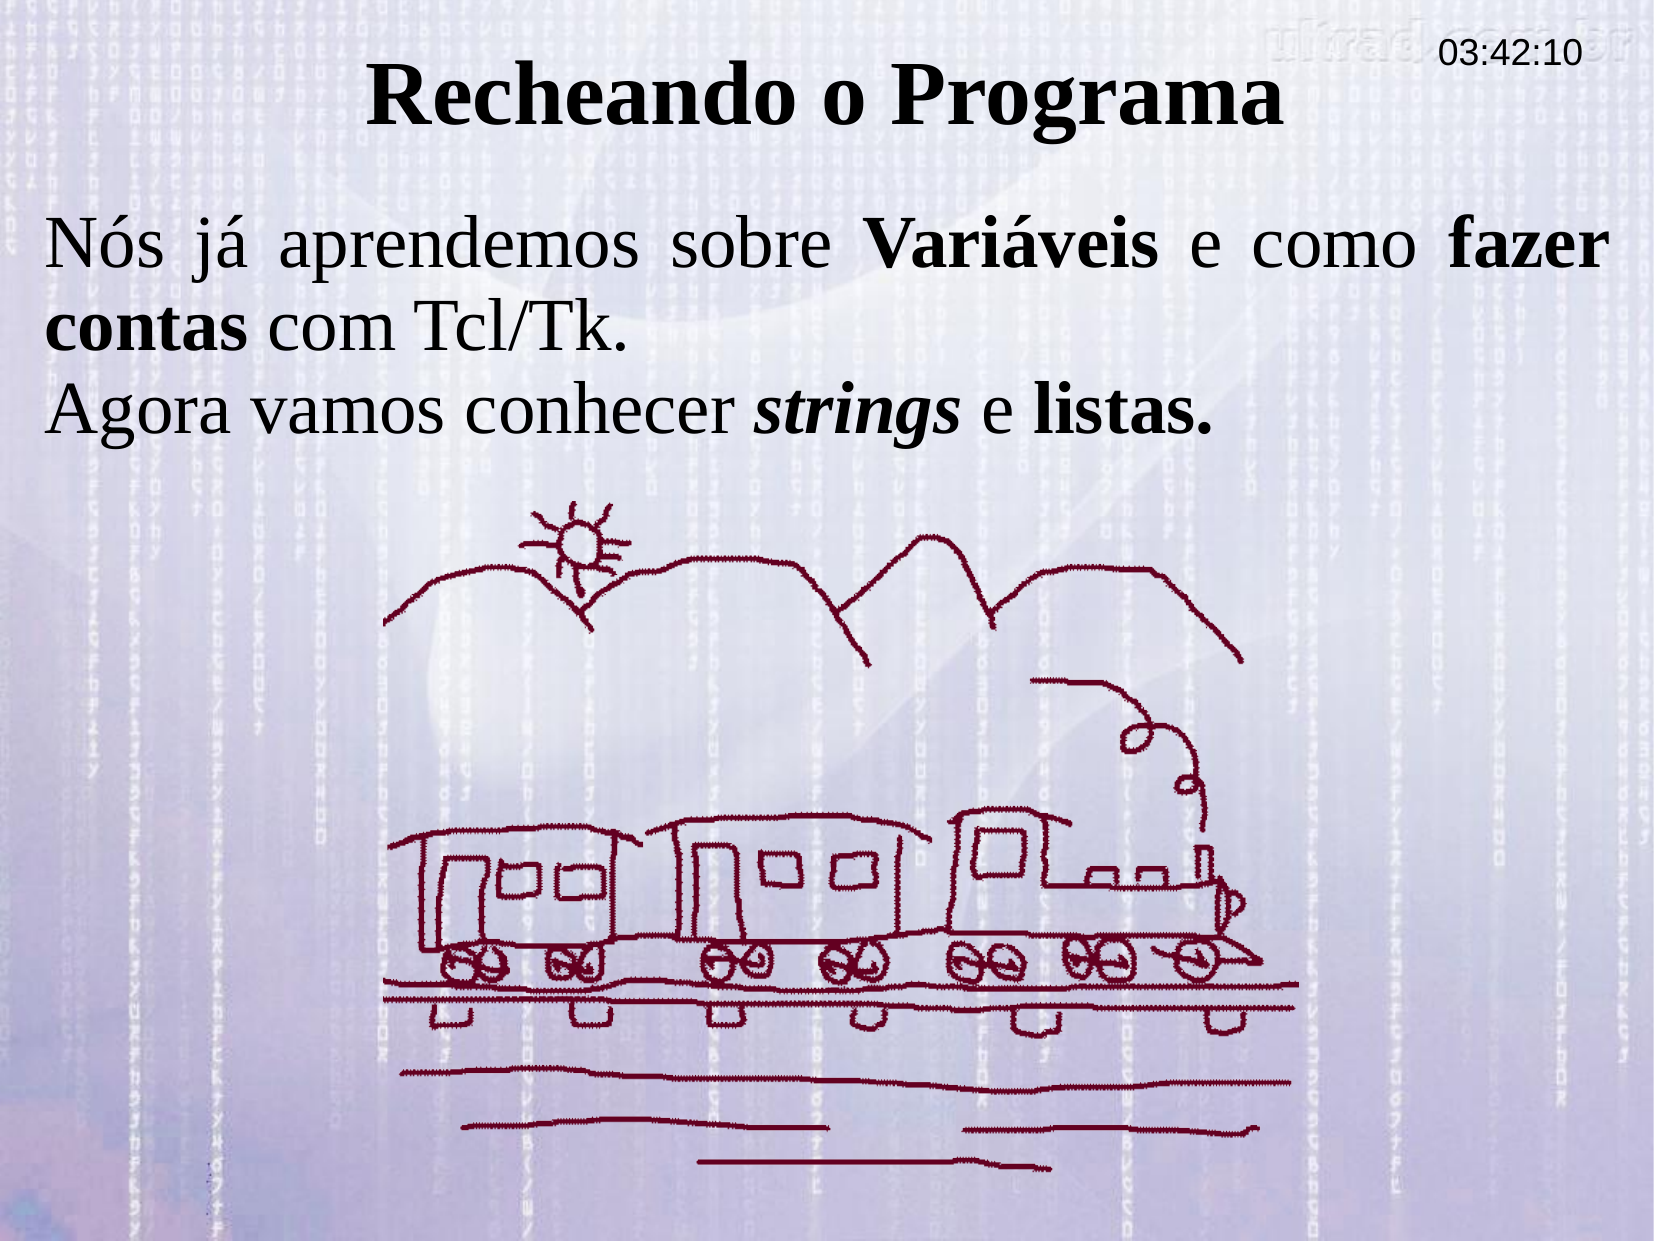

02:23:20
Recheando o Programa
Nós já aprendemos sobre Variáveis e como fazer contas com Tcl/Tk.
Agora vamos conhecer strings e listas.